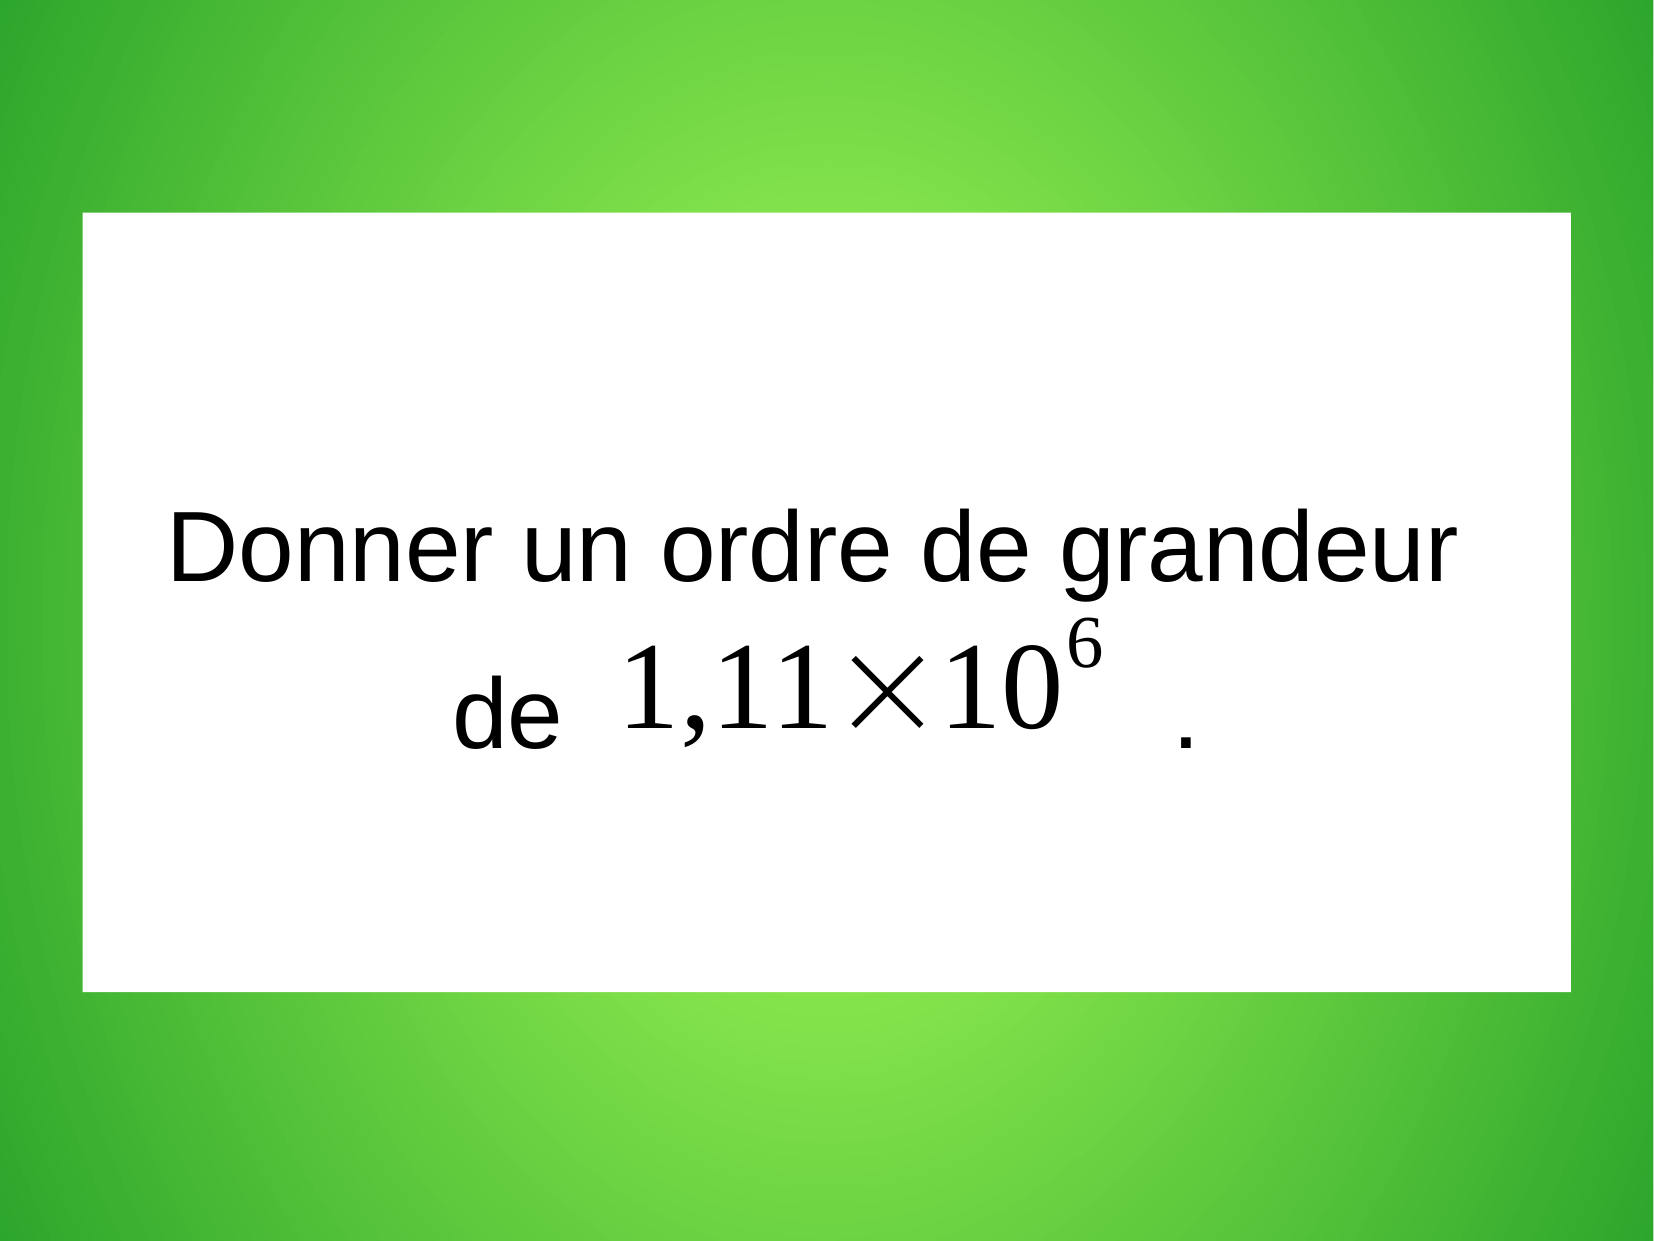

# Donner un ordre de grandeur de .